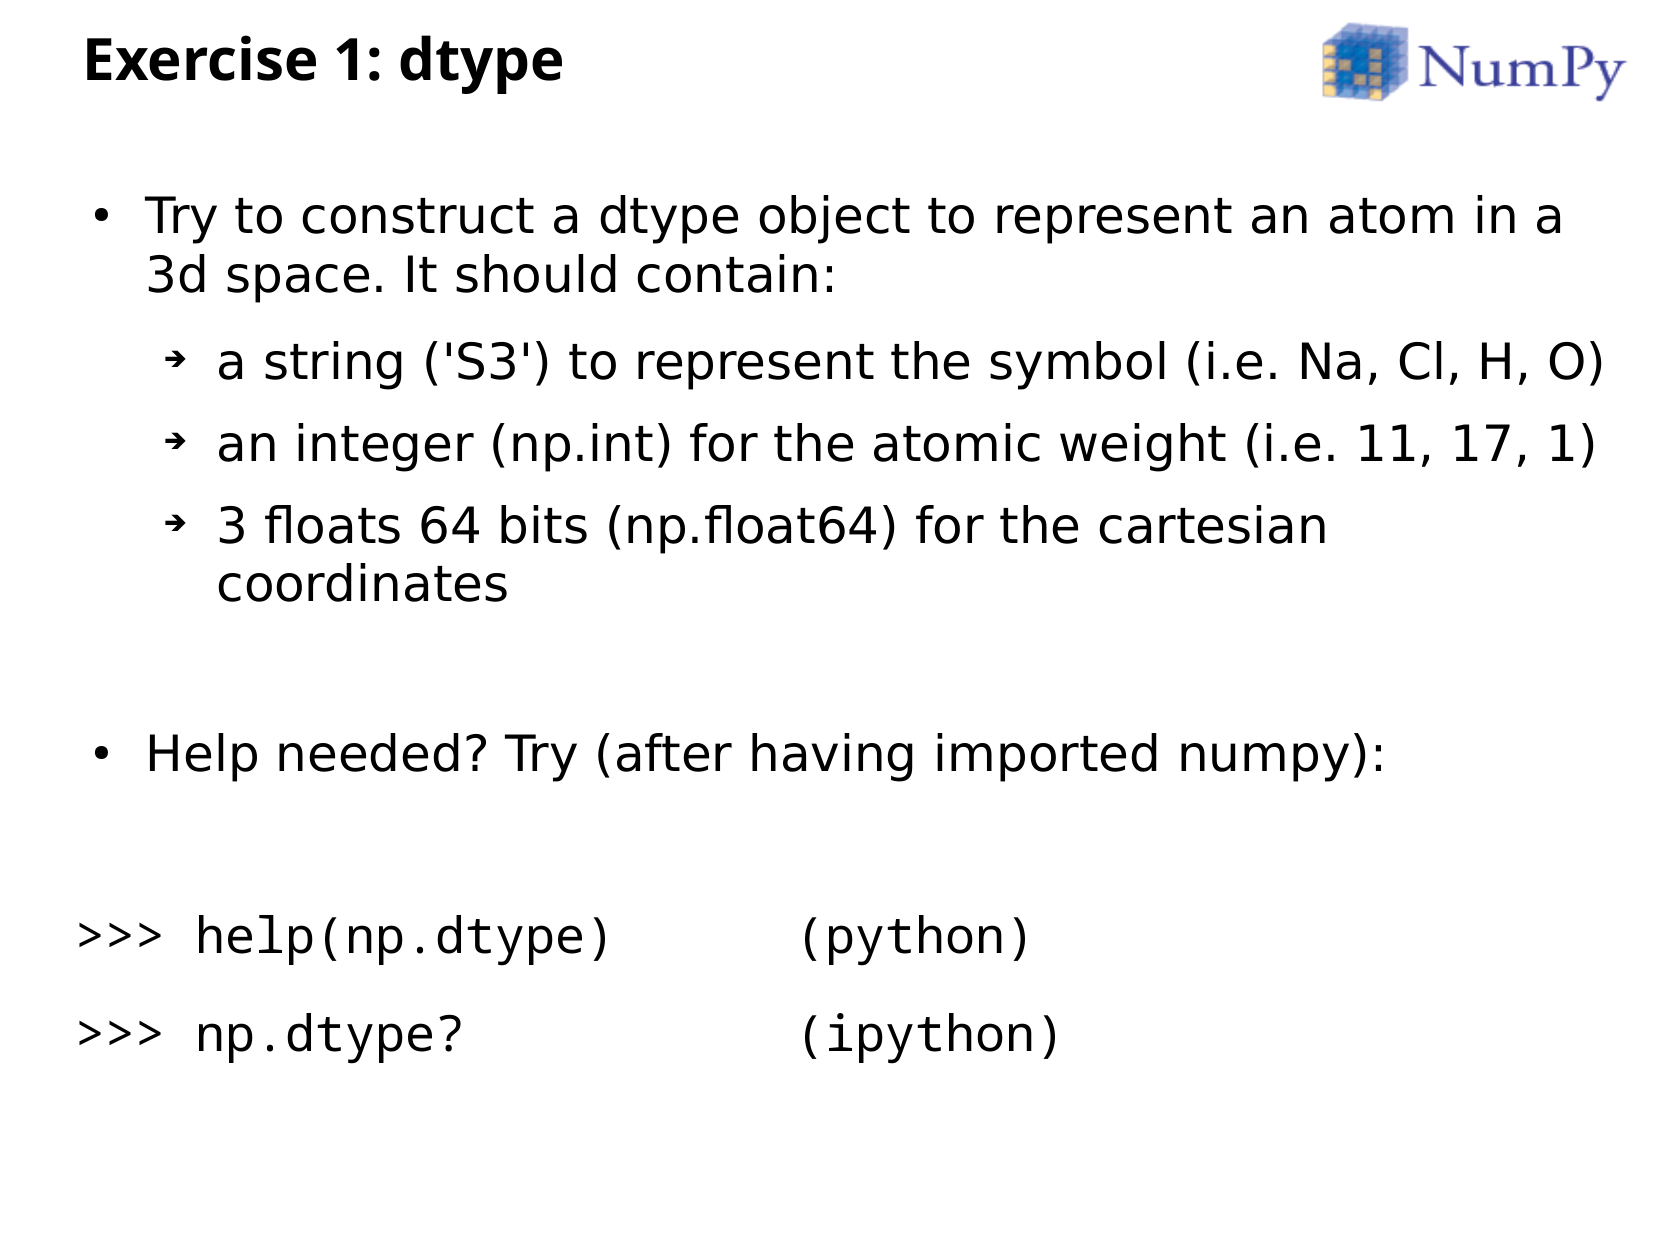

# Exercise 1: dtype
Try to construct a dtype object to represent an atom in a 3d space. It should contain:
a string ('S3') to represent the symbol (i.e. Na, Cl, H, O)
an integer (np.int) for the atomic weight (i.e. 11, 17, 1)
3 floats 64 bits (np.float64) for the cartesian coordinates
Help needed? Try (after having imported numpy):
>>> help(np.dtype) (python)
>>> np.dtype? (ipython)